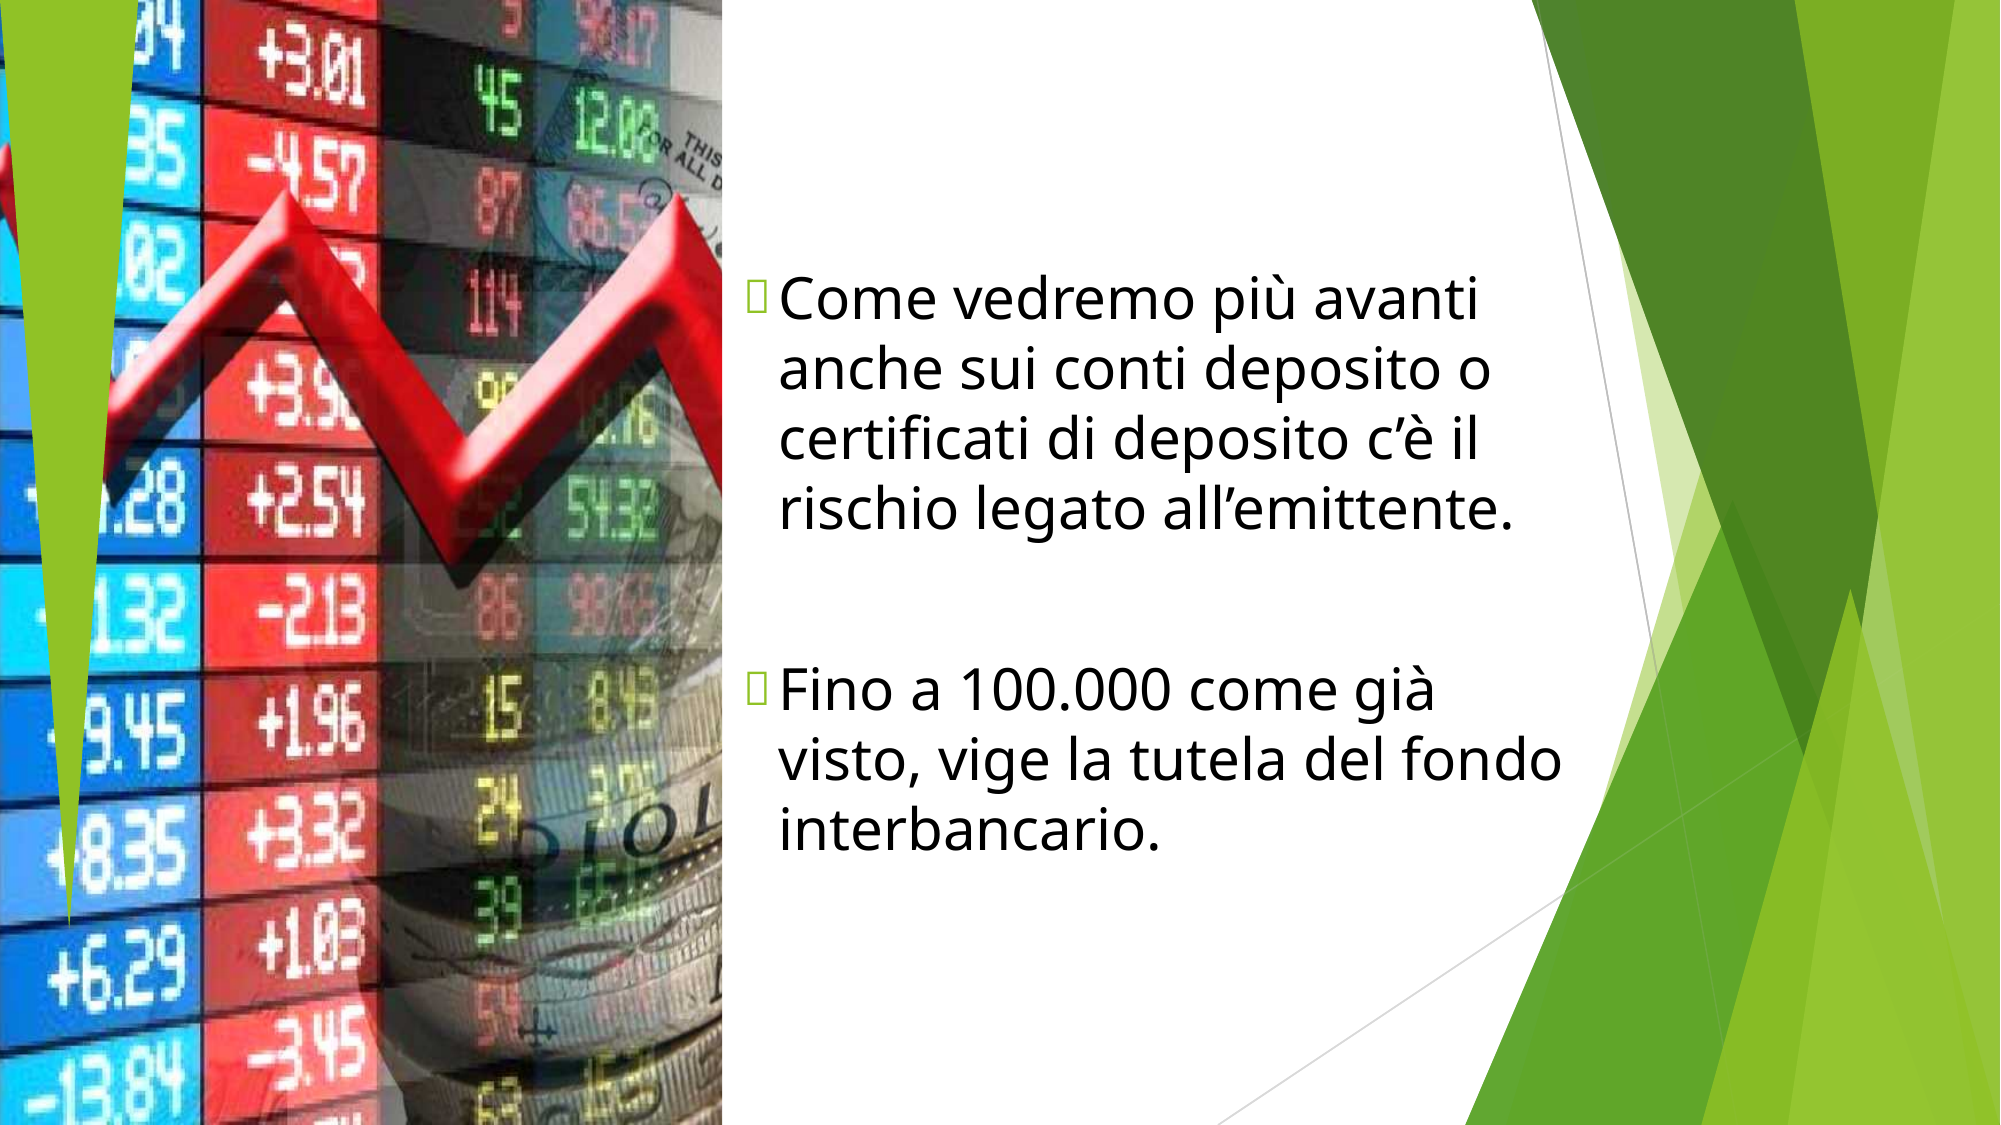

Come vedremo più avanti anche sui conti deposito o certificati di deposito c’è il rischio legato all’emittente.
Fino a 100.000 come già visto, vige la tutela del fondo interbancario.